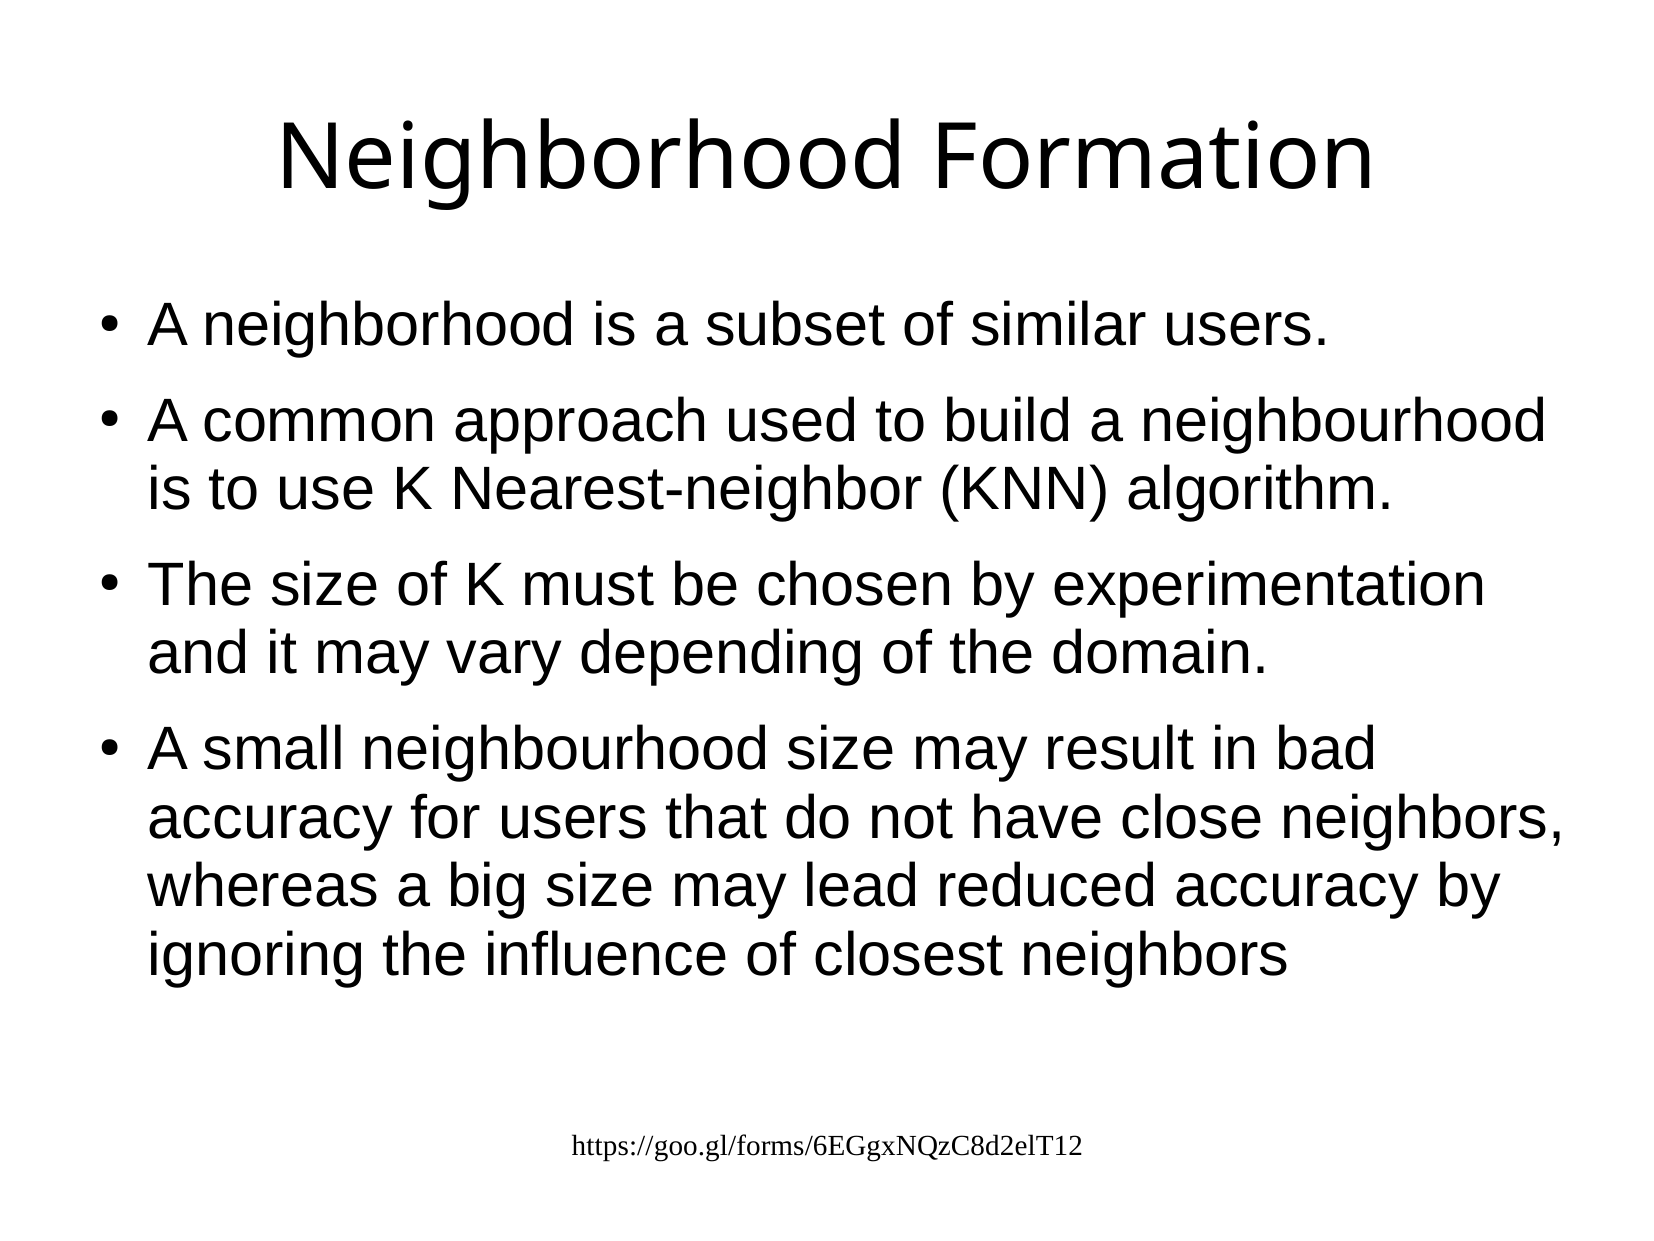

# Neighborhood Formation
A neighborhood is a subset of similar users.
A common approach used to build a neighbourhood is to use K Nearest-neighbor (KNN) algorithm.
The size of K must be chosen by experimentation and it may vary depending of the domain.
A small neighbourhood size may result in bad accuracy for users that do not have close neighbors, whereas a big size may lead reduced accuracy by ignoring the influence of closest neighbors
https://goo.gl/forms/6EGgxNQzC8d2elT12